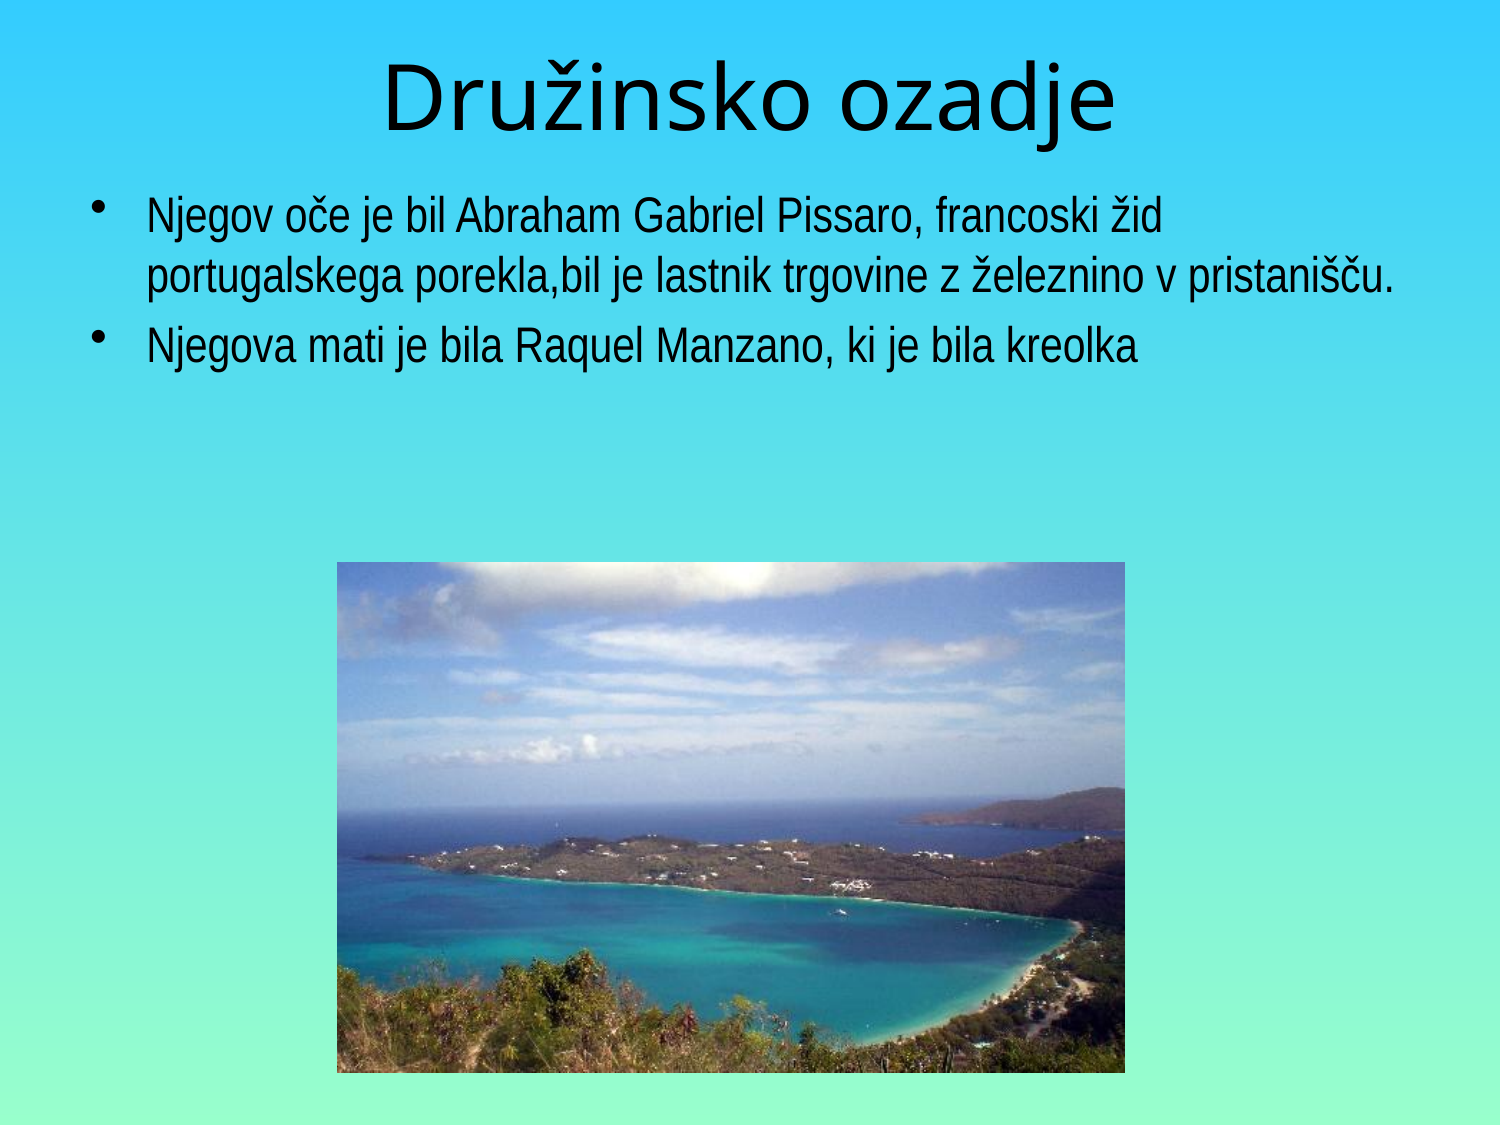

# Družinsko ozadje
Njegov oče je bil Abraham Gabriel Pissaro, francoski žid portugalskega porekla,bil je lastnik trgovine z železnino v pristanišču.
Njegova mati je bila Raquel Manzano, ki je bila kreolka